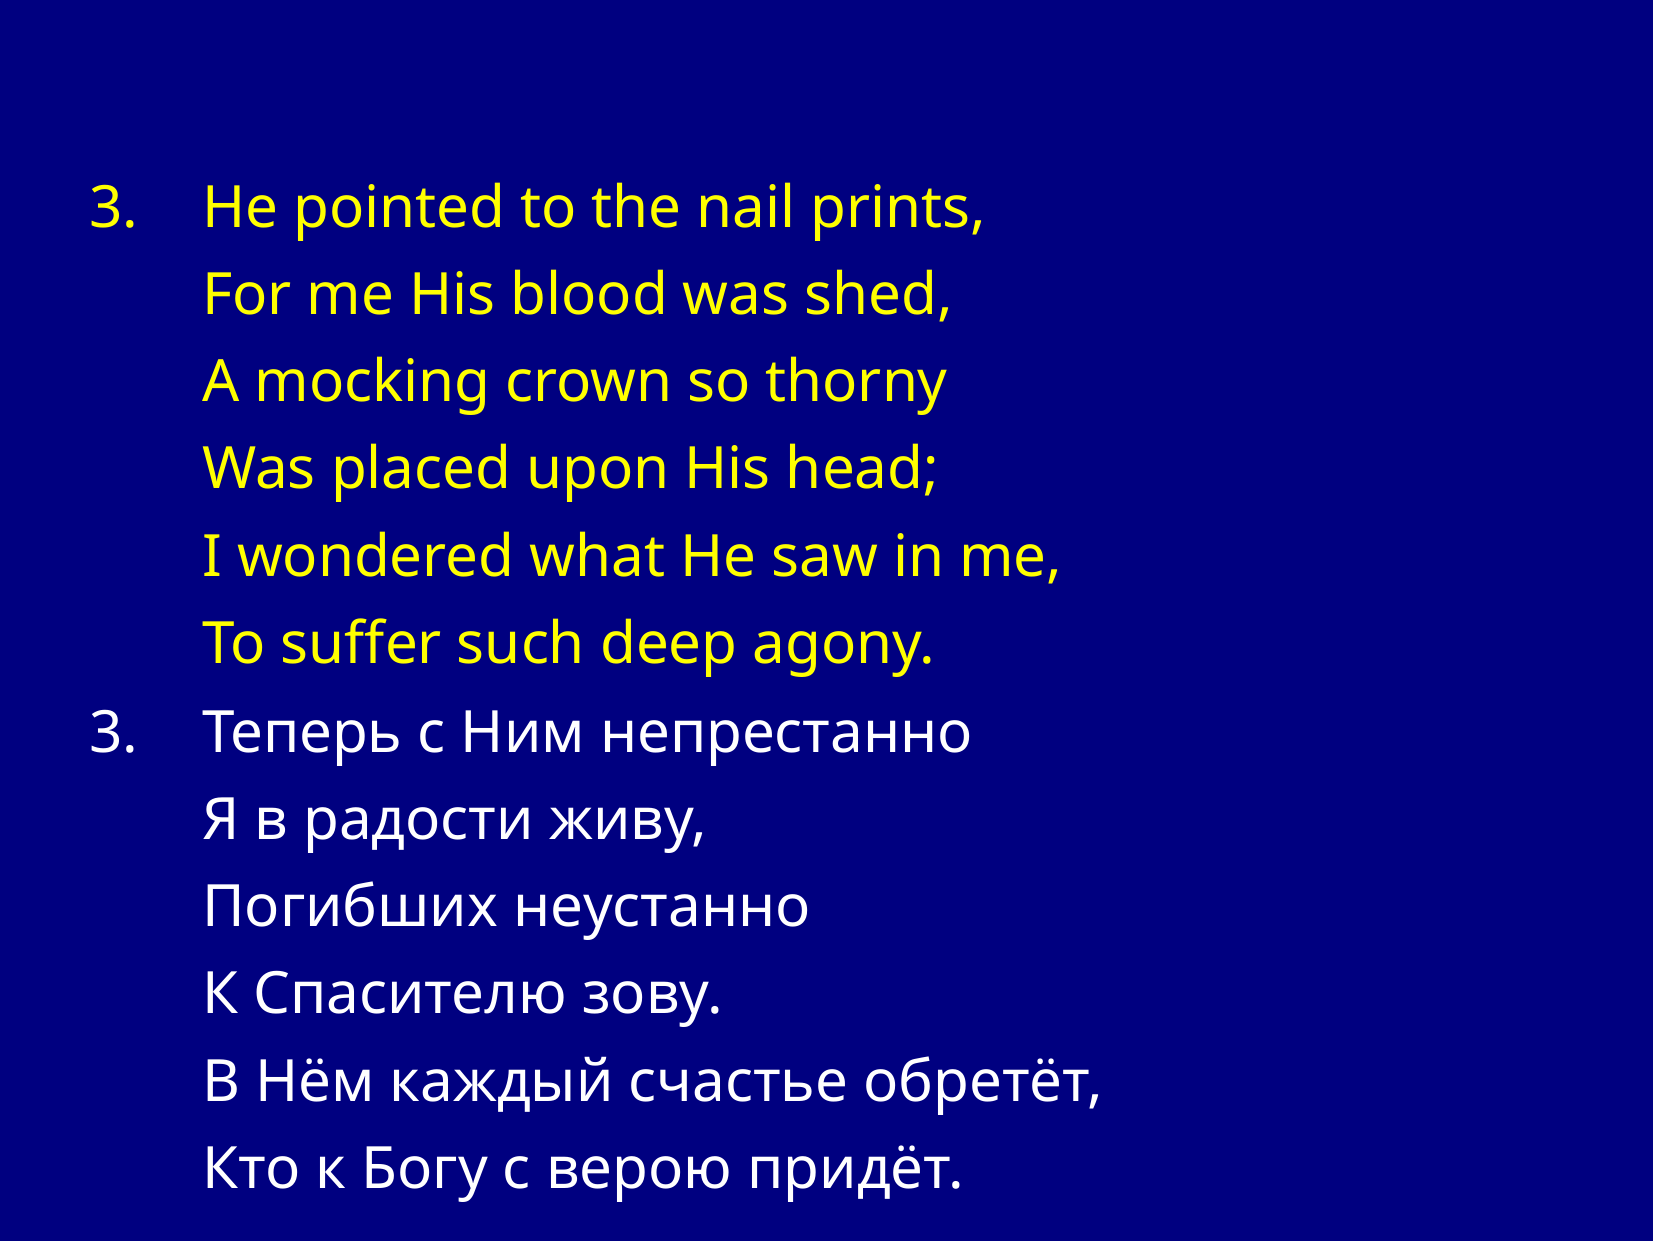

3.	He pointed to the nail prints,
	For me His blood was shed,
	A mocking crown so thorny
	Was placed upon His head;
	I wondered what He saw in me,
	To suffer such deep agony.
3.	Теперь с Ним непрестанно
	Я в радости живу,
	Погибших неустанно
	К Спасителю зову.
	В Нём каждый счастье обретёт,
	Кто к Богу с верою придёт.